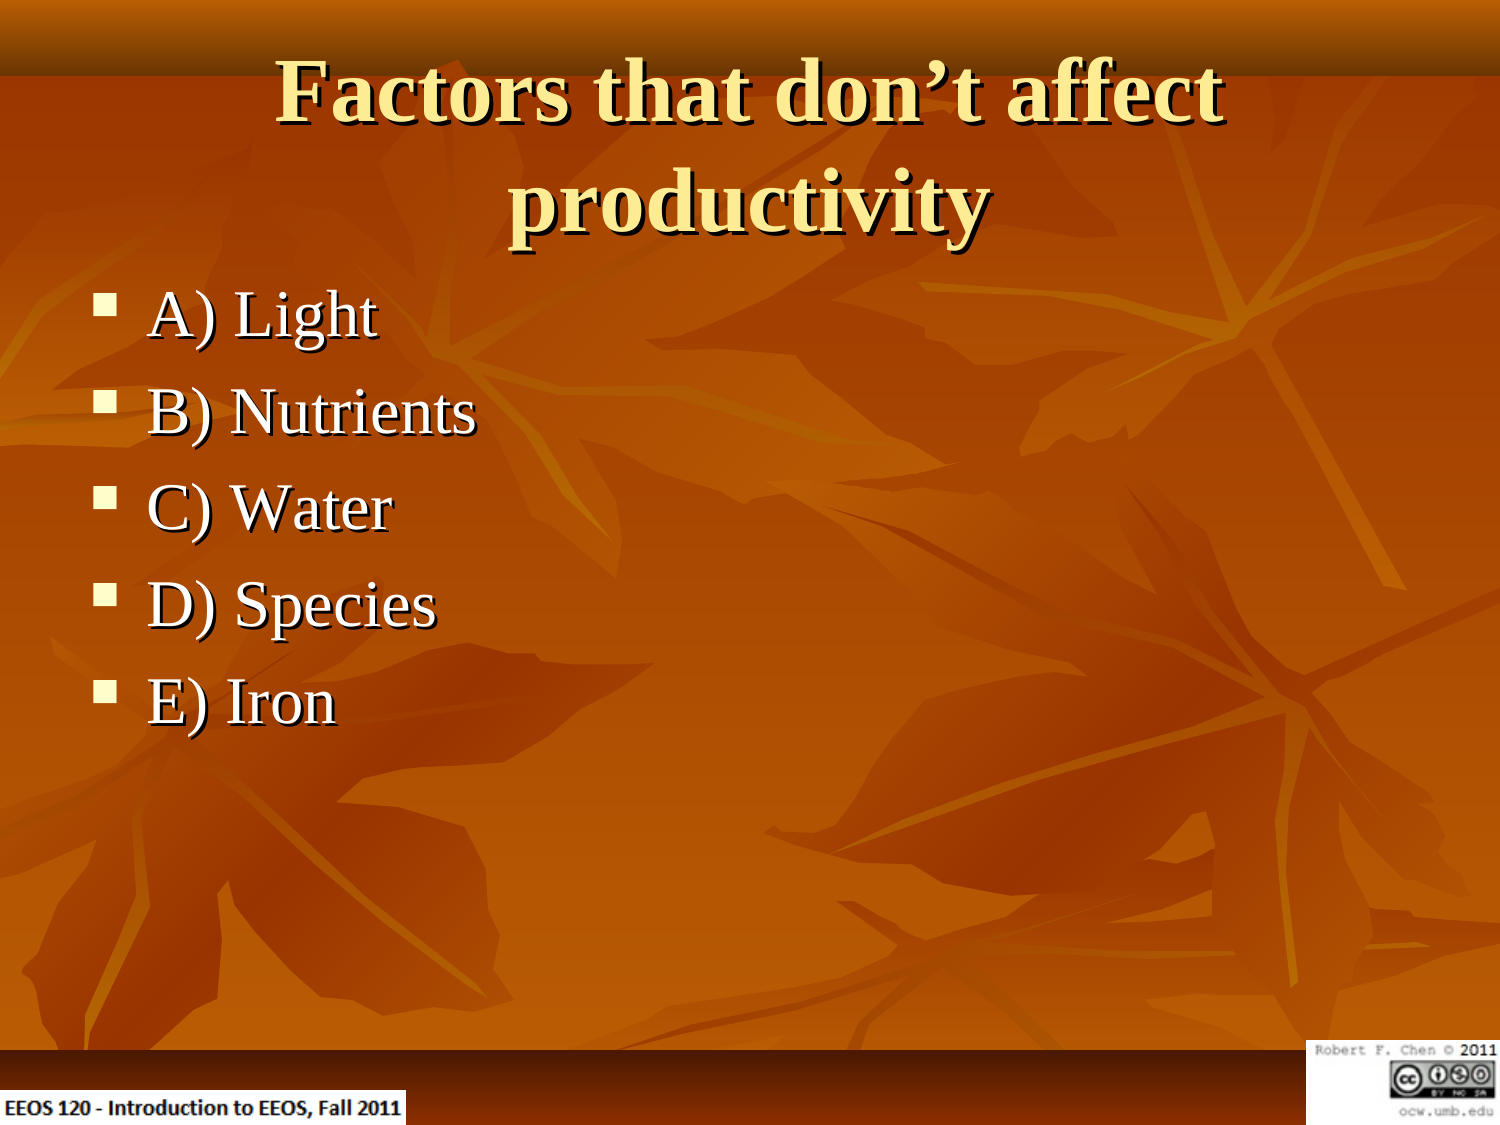

# Factors that don’t affect productivity
A) Light
B) Nutrients
C) Water
D) Species
E) Iron